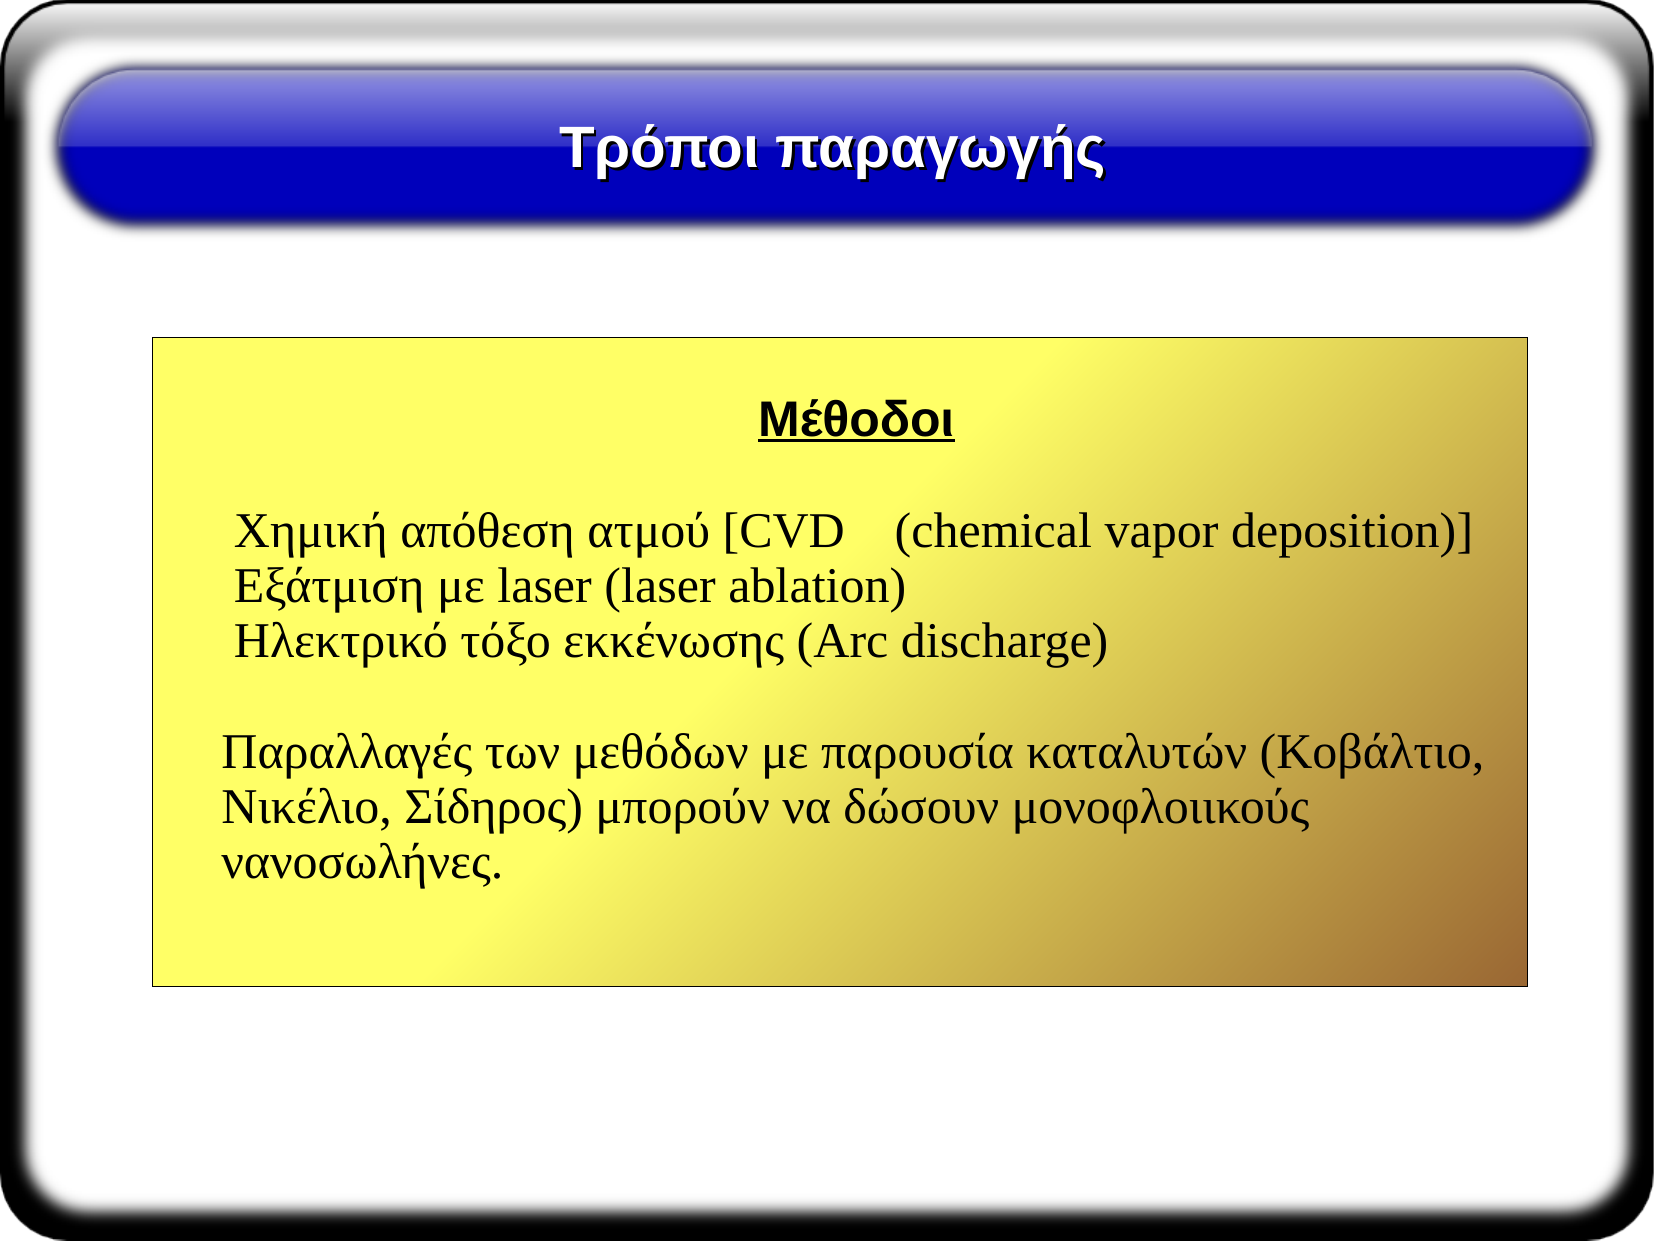

# Τρόποι παραγωγής
Μέθοδοι
 Χημική απόθεση ατμού [CVD (chemical vapor deposition)]
 Εξάτμιση με laser (laser ablation)
 Ηλεκτρικό τόξο εκκένωσης (Arc discharge)
Παραλλαγές των μεθόδων με παρουσία καταλυτών (Κοβάλτιο, Νικέλιο, Σίδηρος) μπορούν να δώσουν μονοφλοιικούς νανοσωλήνες.